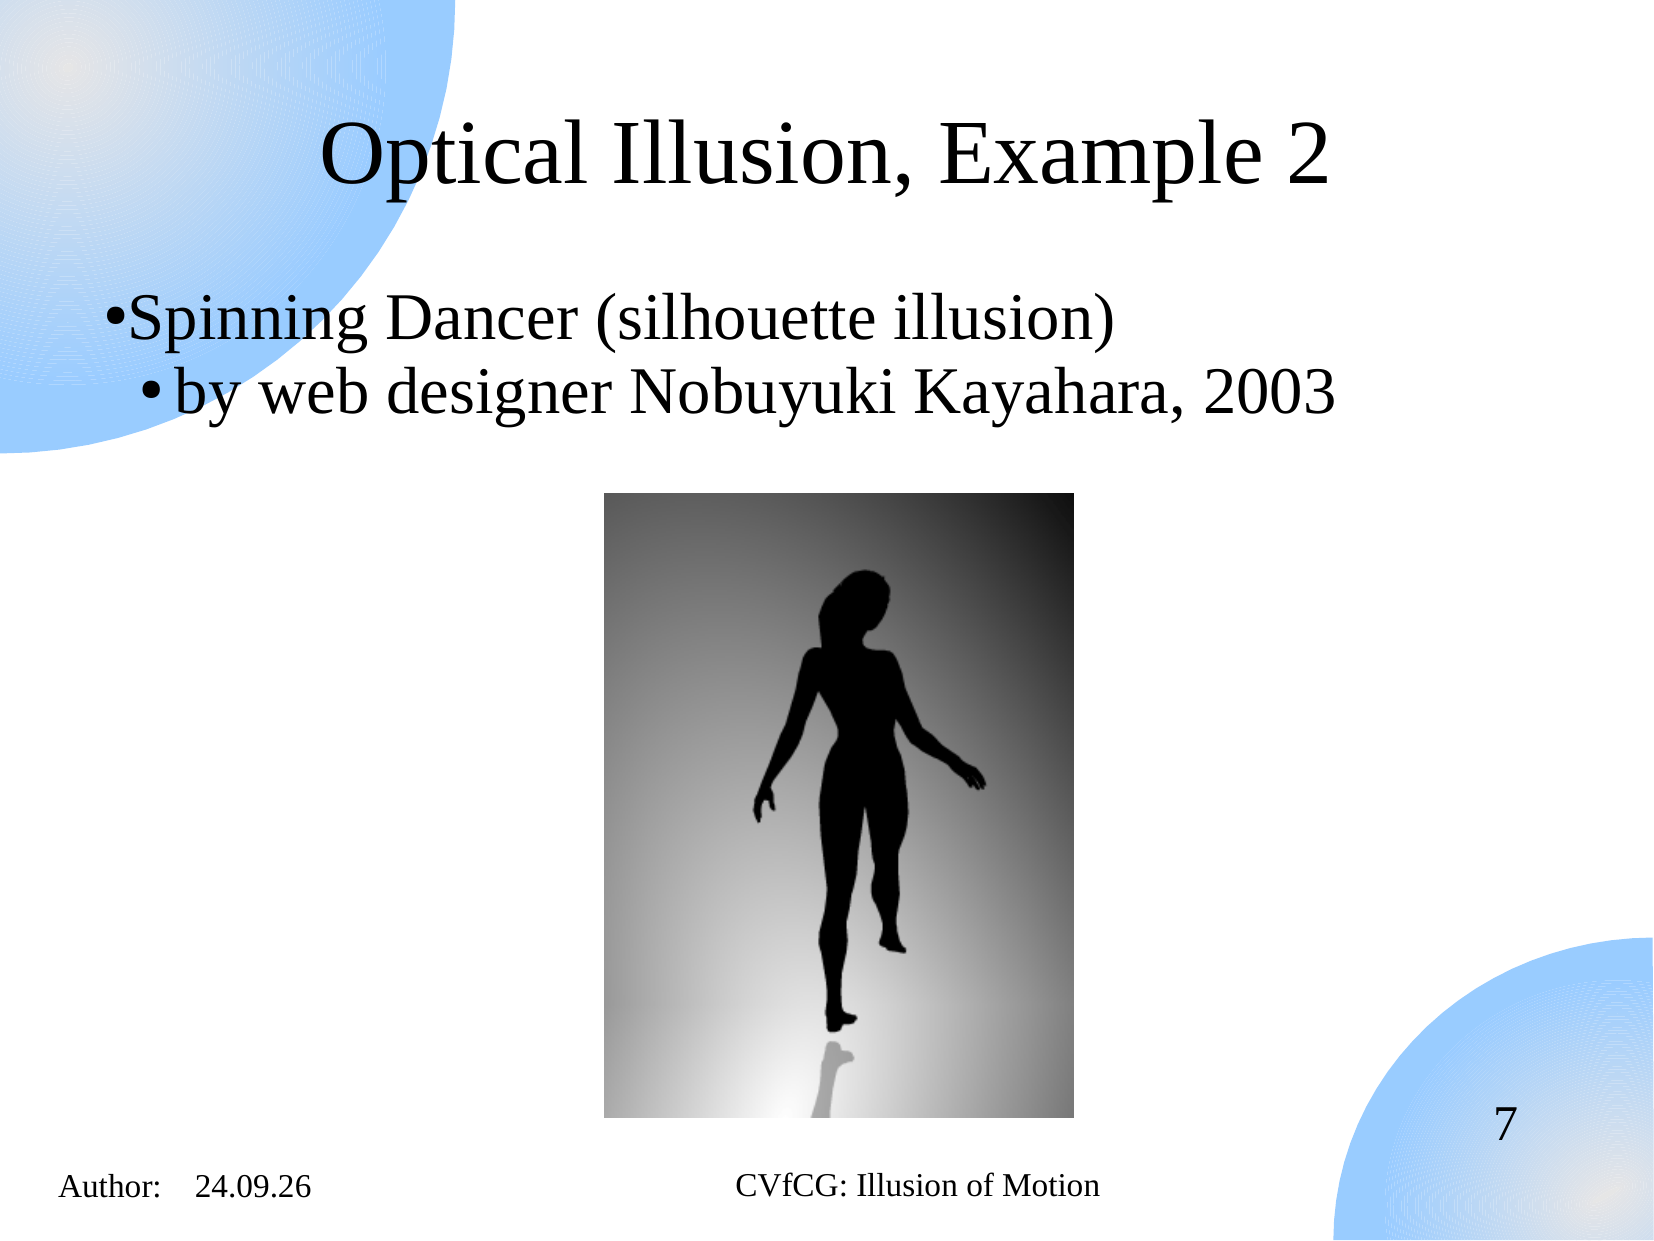

# Optical Illusion, Example 2
Spinning Dancer (silhouette illusion)
by web designer Nobuyuki Kayahara, 2003
CVfCG: Illusion of Motion